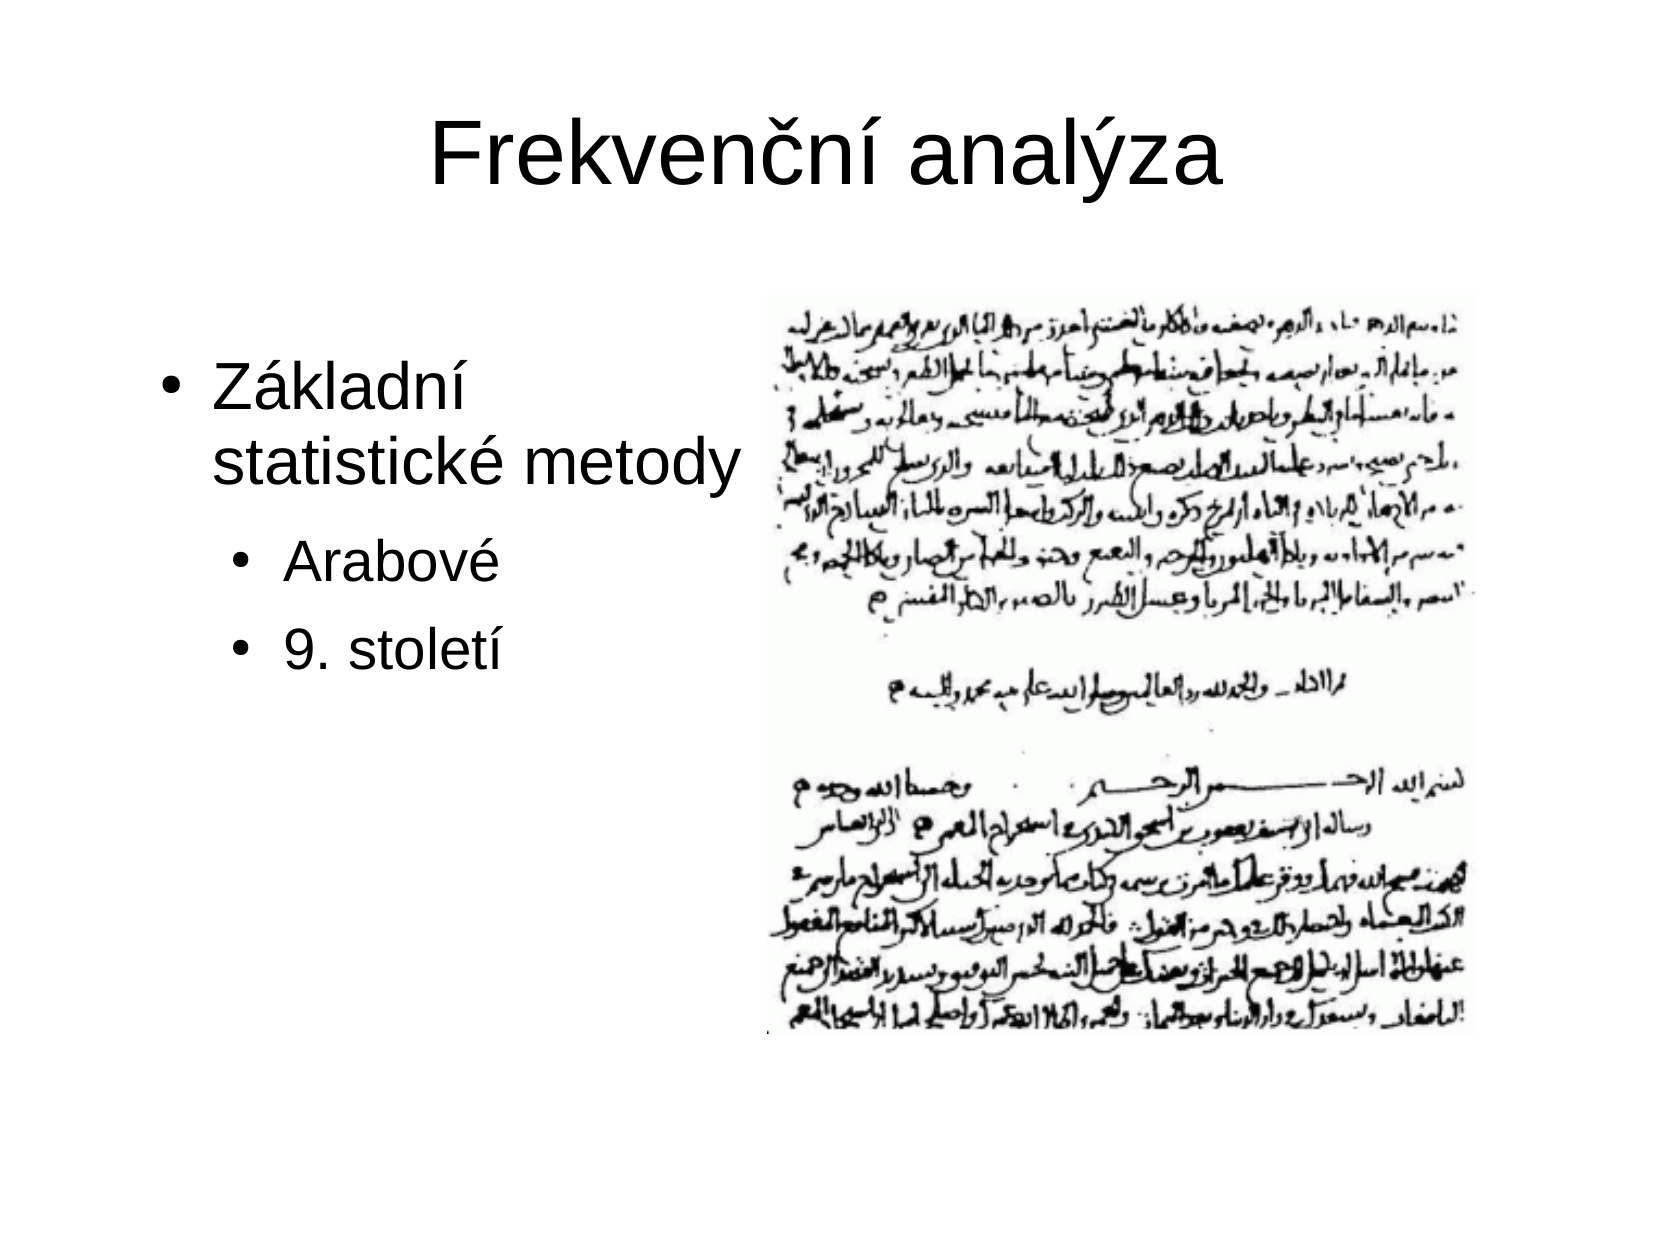

# Frekvenční analýza
Základní statistické metody
Arabové
9. století